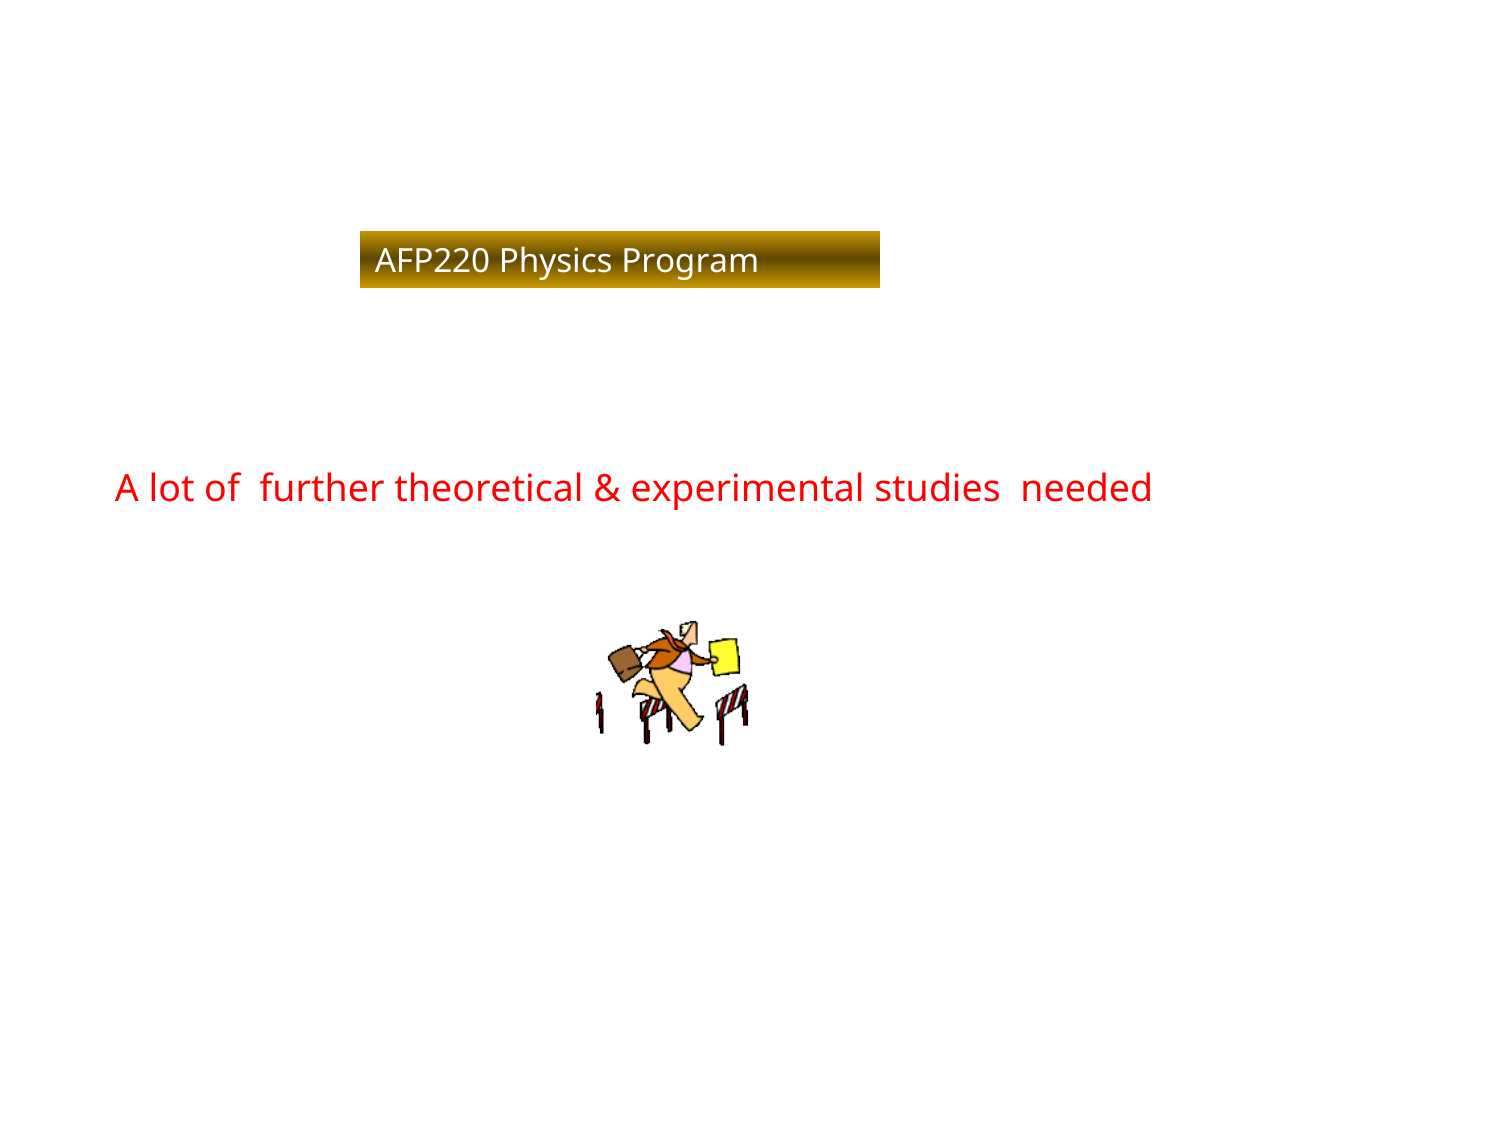

AFP220 Physics Program
A lot of further theoretical & experimental studies needed